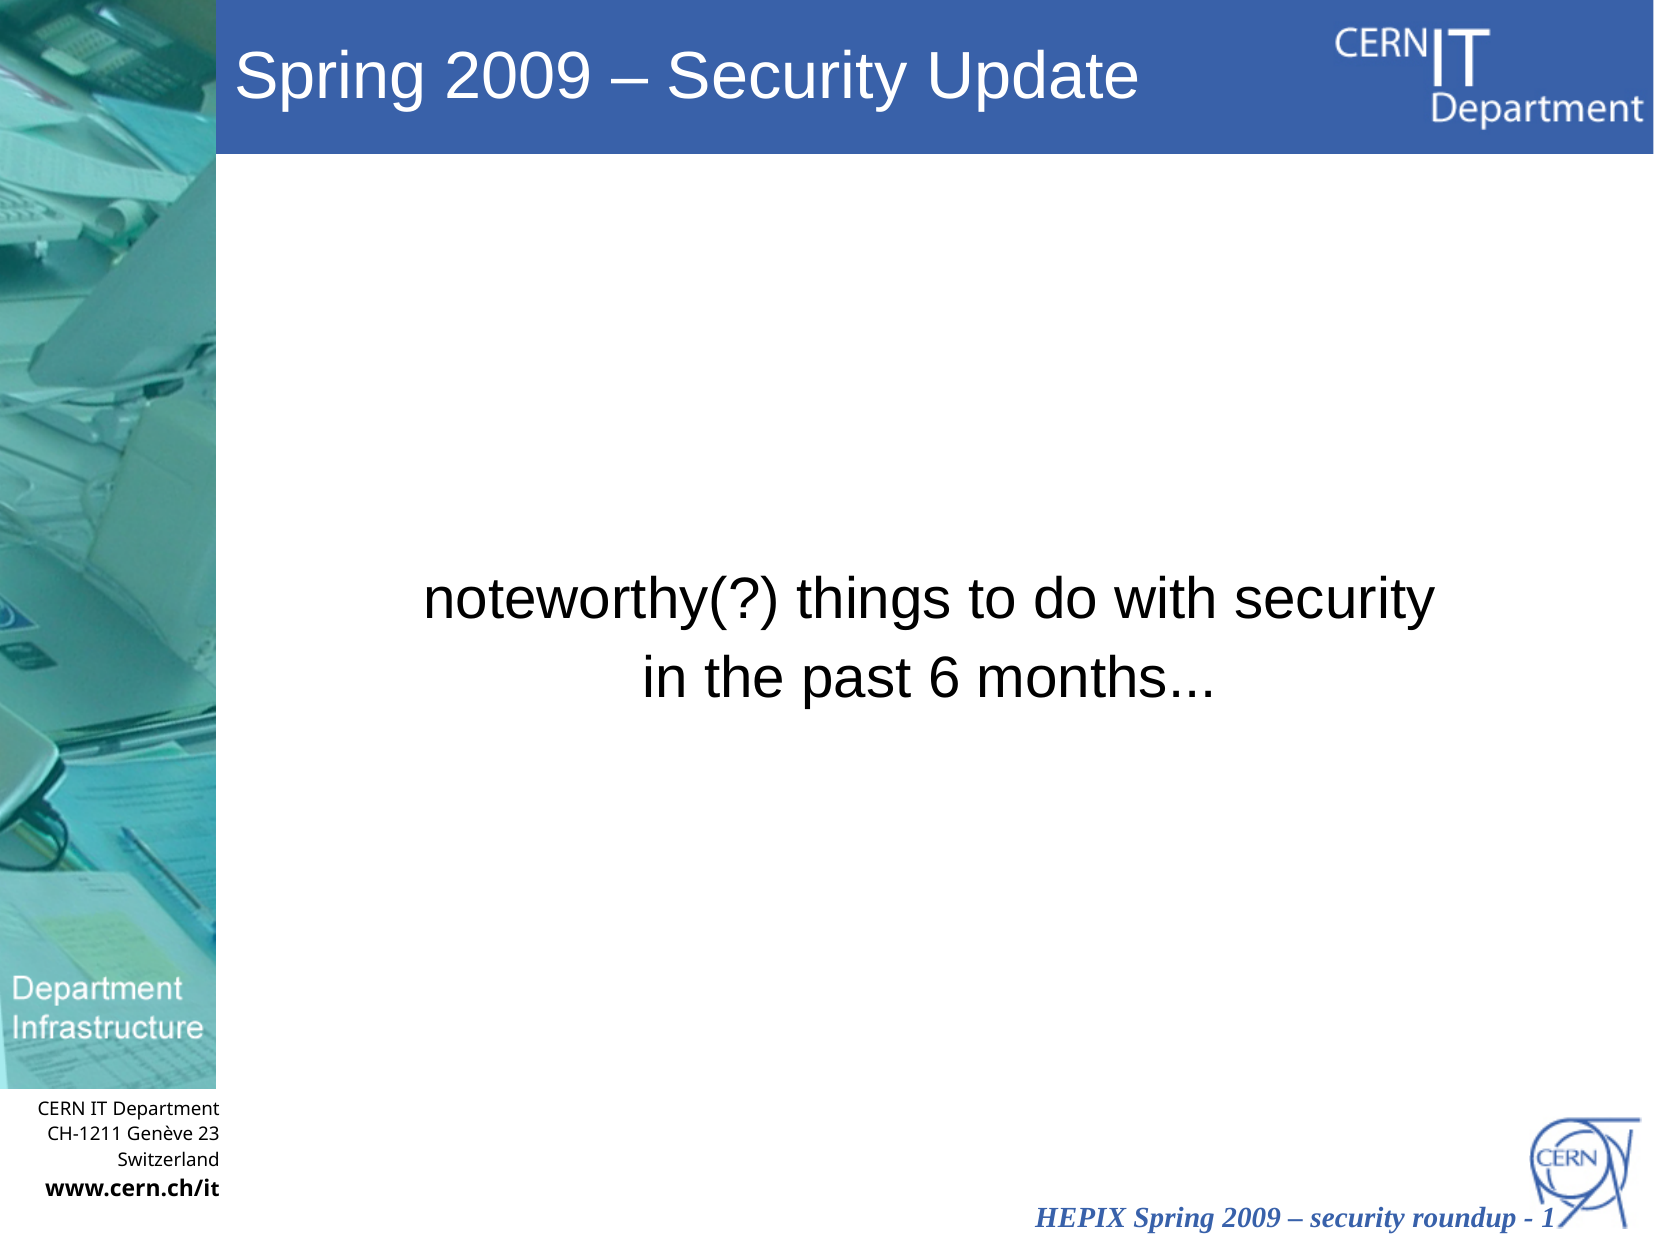

# Spring 2009 – Security Update
noteworthy(?) things to do with security
 in the past 6 months...